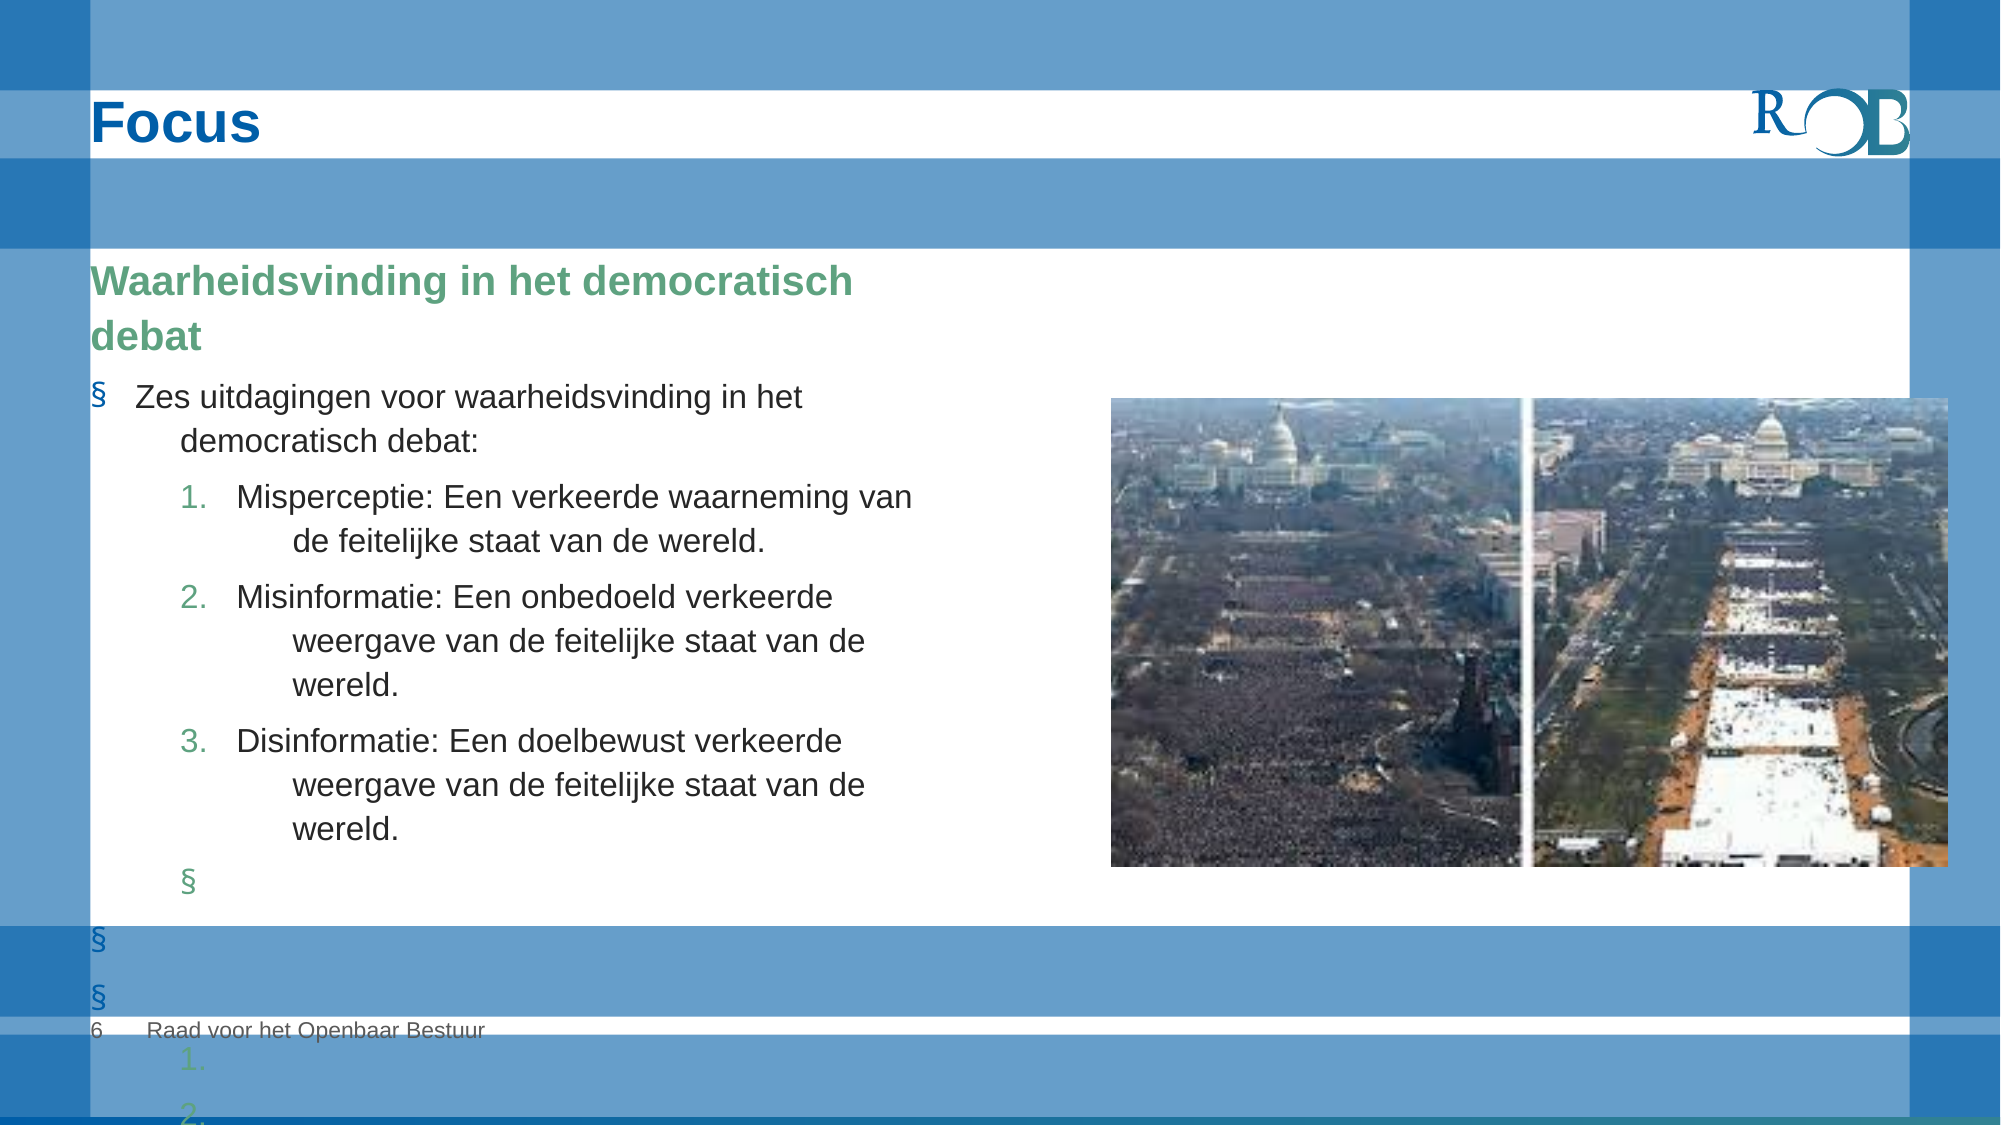

# Focus
Waarheidsvinding in het democratisch debat
Zes uitdagingen voor waarheidsvinding in het democratisch debat:
Misperceptie: Een verkeerde waarneming van de feitelijke staat van de wereld.
Misinformatie: Een onbedoeld verkeerde weergave van de feitelijke staat van de wereld.
Disinformatie: Een doelbewust verkeerde weergave van de feitelijke staat van de wereld.
Raad voor het Openbaar Bestuur